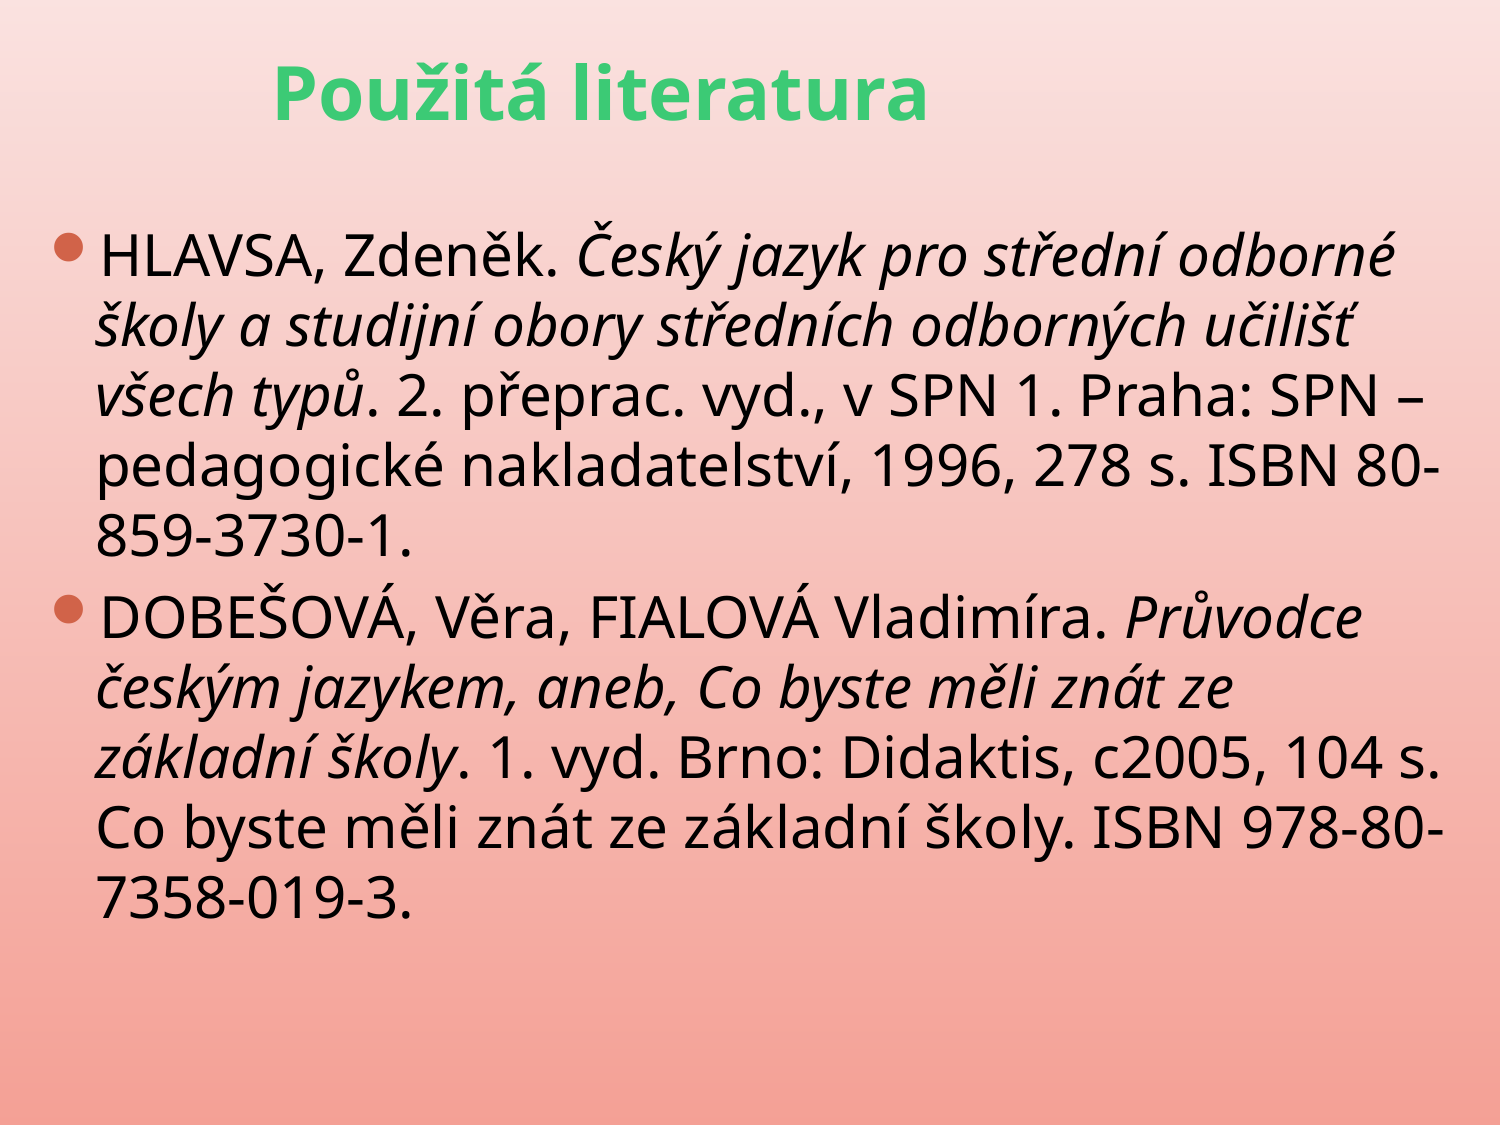

# Použitá literatura
HLAVSA, Zdeněk. Český jazyk pro střední odborné školy a studijní obory středních odborných učilišť všech typů. 2. přeprac. vyd., v SPN 1. Praha: SPN – pedagogické nakladatelství, 1996, 278 s. ISBN 80-859-3730-1.
DOBEŠOVÁ, Věra, FIALOVÁ Vladimíra. Průvodce českým jazykem, aneb, Co byste měli znát ze základní školy. 1. vyd. Brno: Didaktis, c2005, 104 s. Co byste měli znát ze základní školy. ISBN 978-80-7358-019-3.